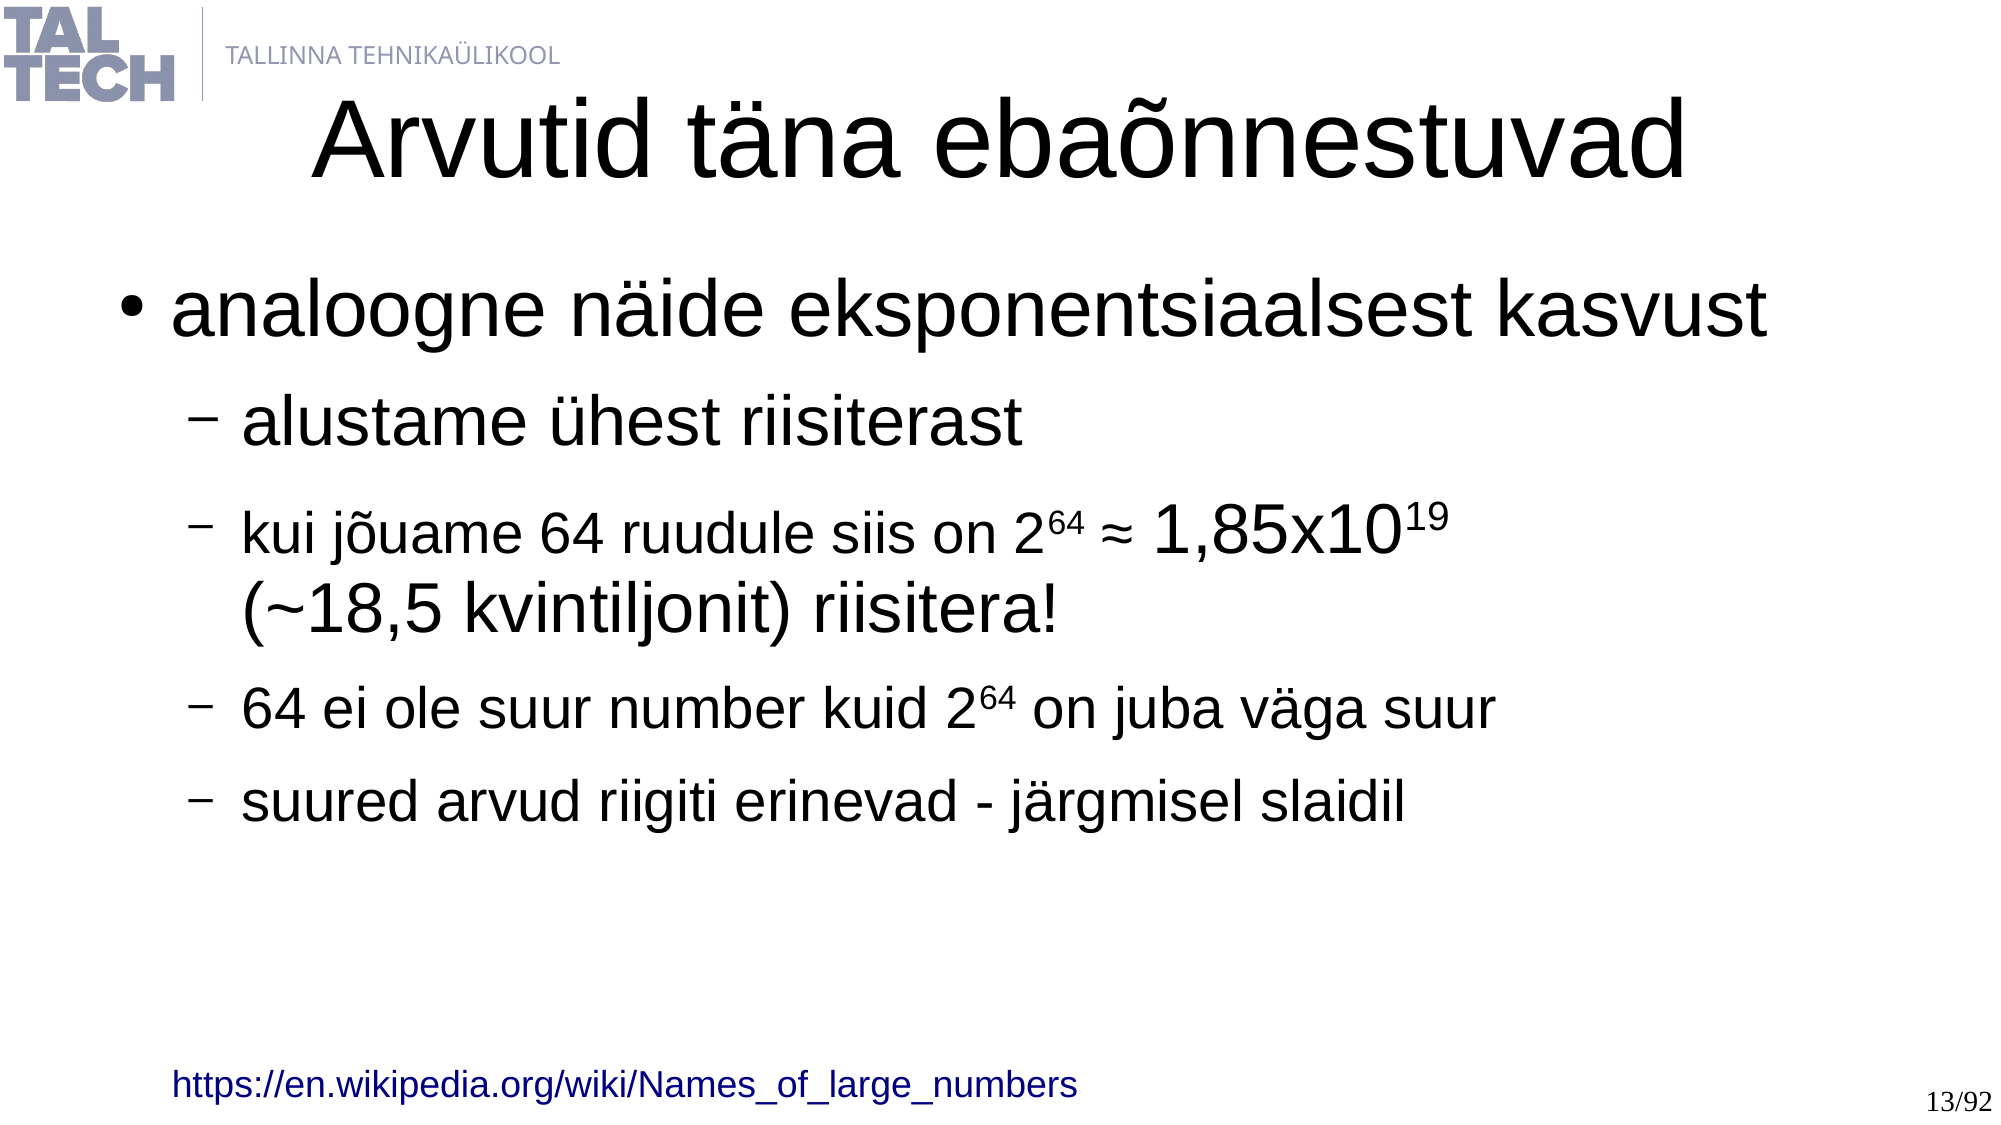

# Arvutid täna ebaõnnestuvad
analoogne näide eksponentsiaalsest kasvust
alustame ühest riisiterast
kui jõuame 64 ruudule siis on 264 ≈ 1,85x1019
(~18,5 kvintiljonit) riisitera!
64 ei ole suur number kuid 264 on juba väga suur
suured arvud riigiti erinevad - järgmisel slaidil
https://en.wikipedia.org/wiki/Names_of_large_numbers
13